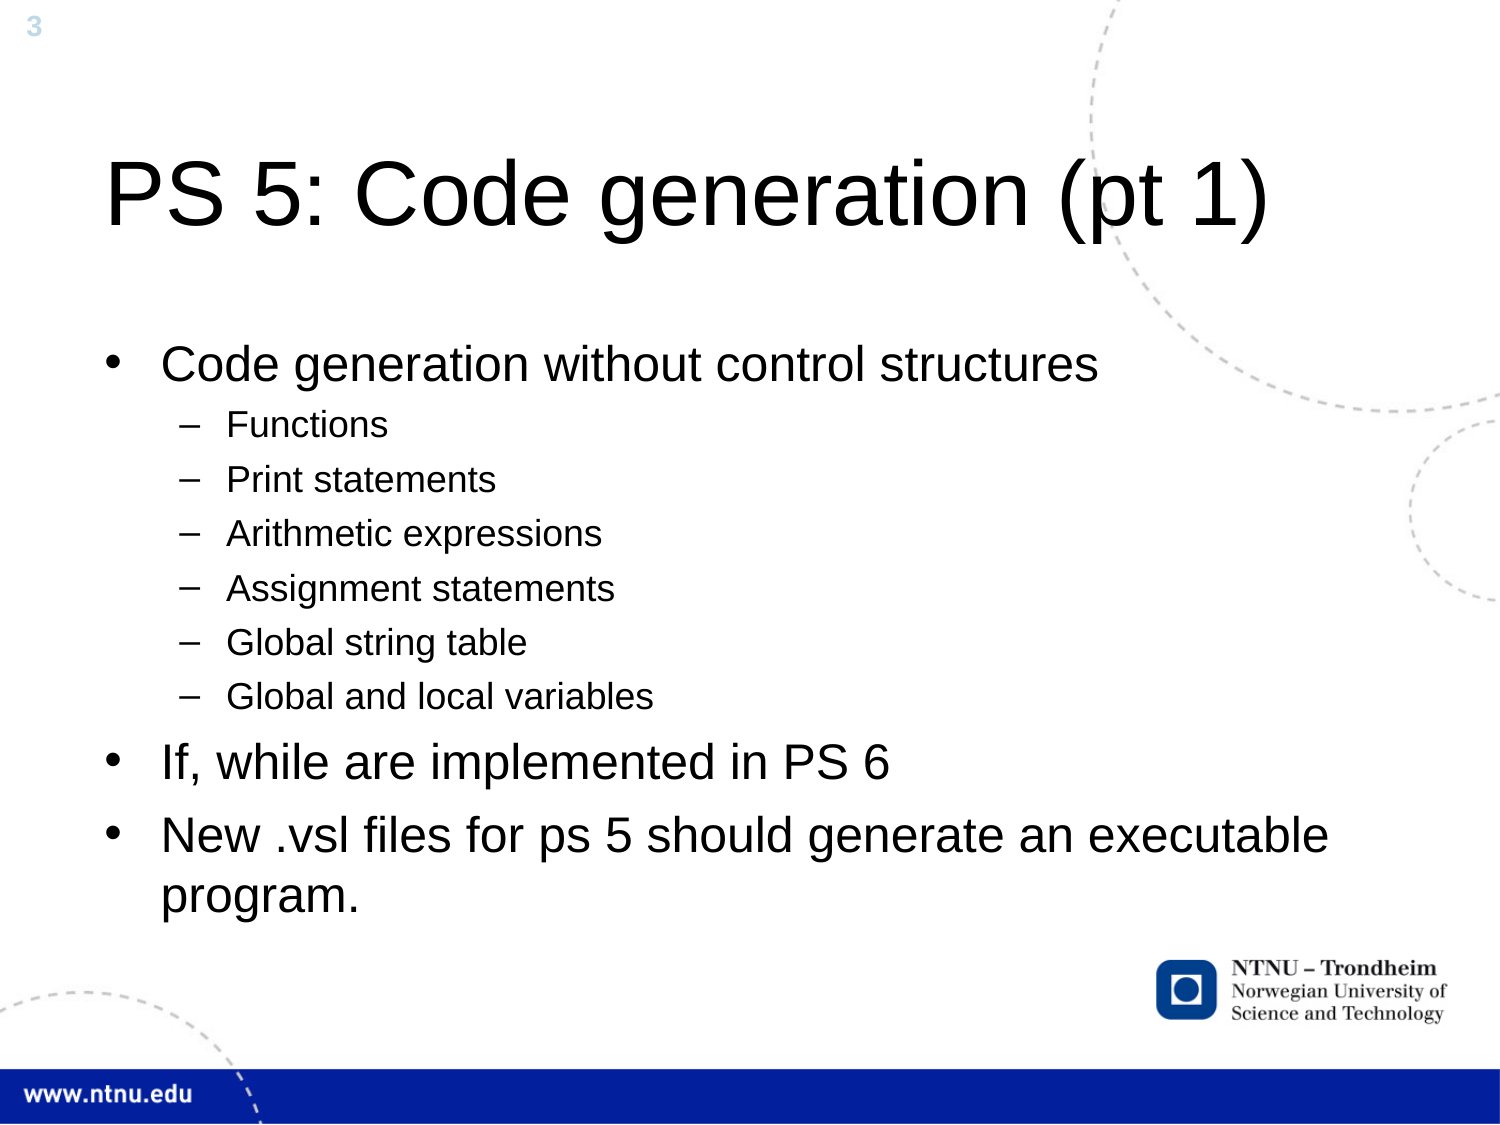

# PS 5: Code generation (pt 1)
Code generation without control structures
Functions
Print statements
Arithmetic expressions
Assignment statements
Global string table
Global and local variables
If, while are implemented in PS 6
New .vsl files for ps 5 should generate an executable program.